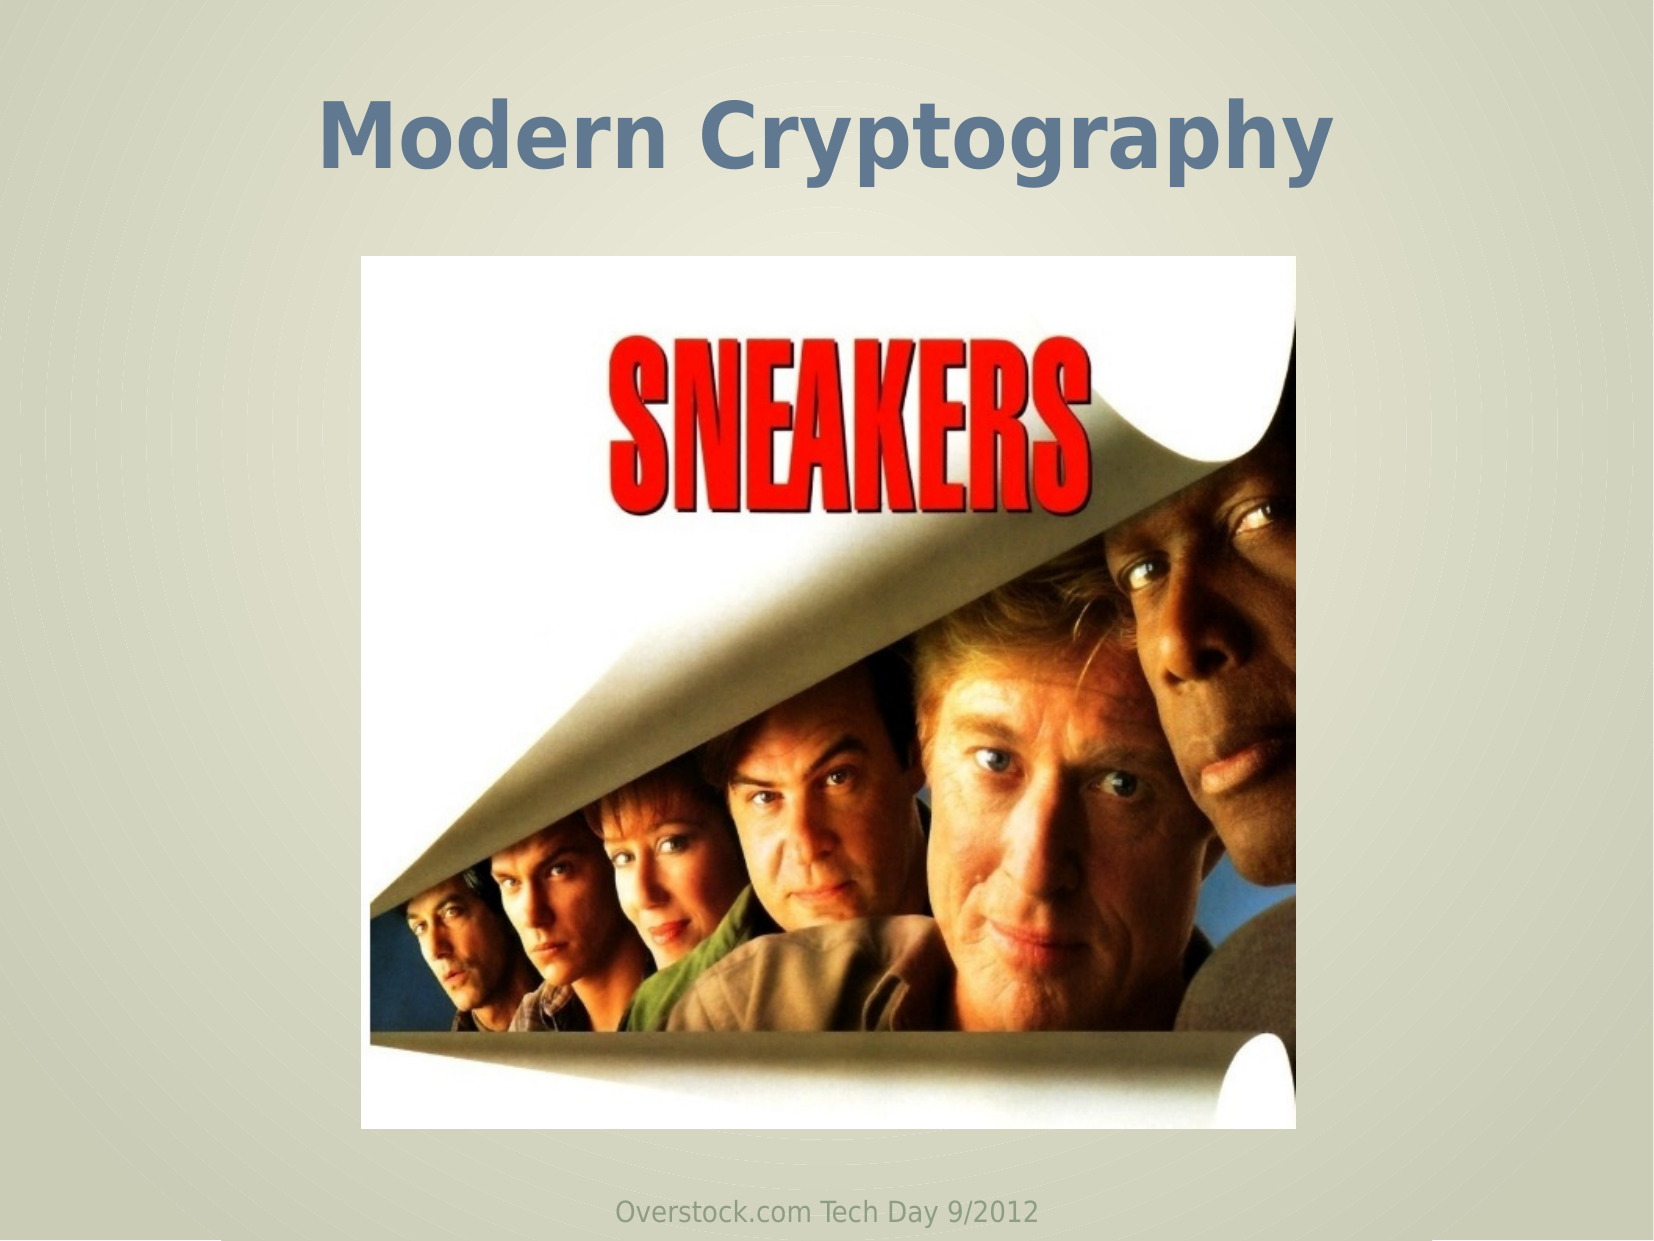

# Modern Cryptography
Overstock.com Tech Day 9/2012